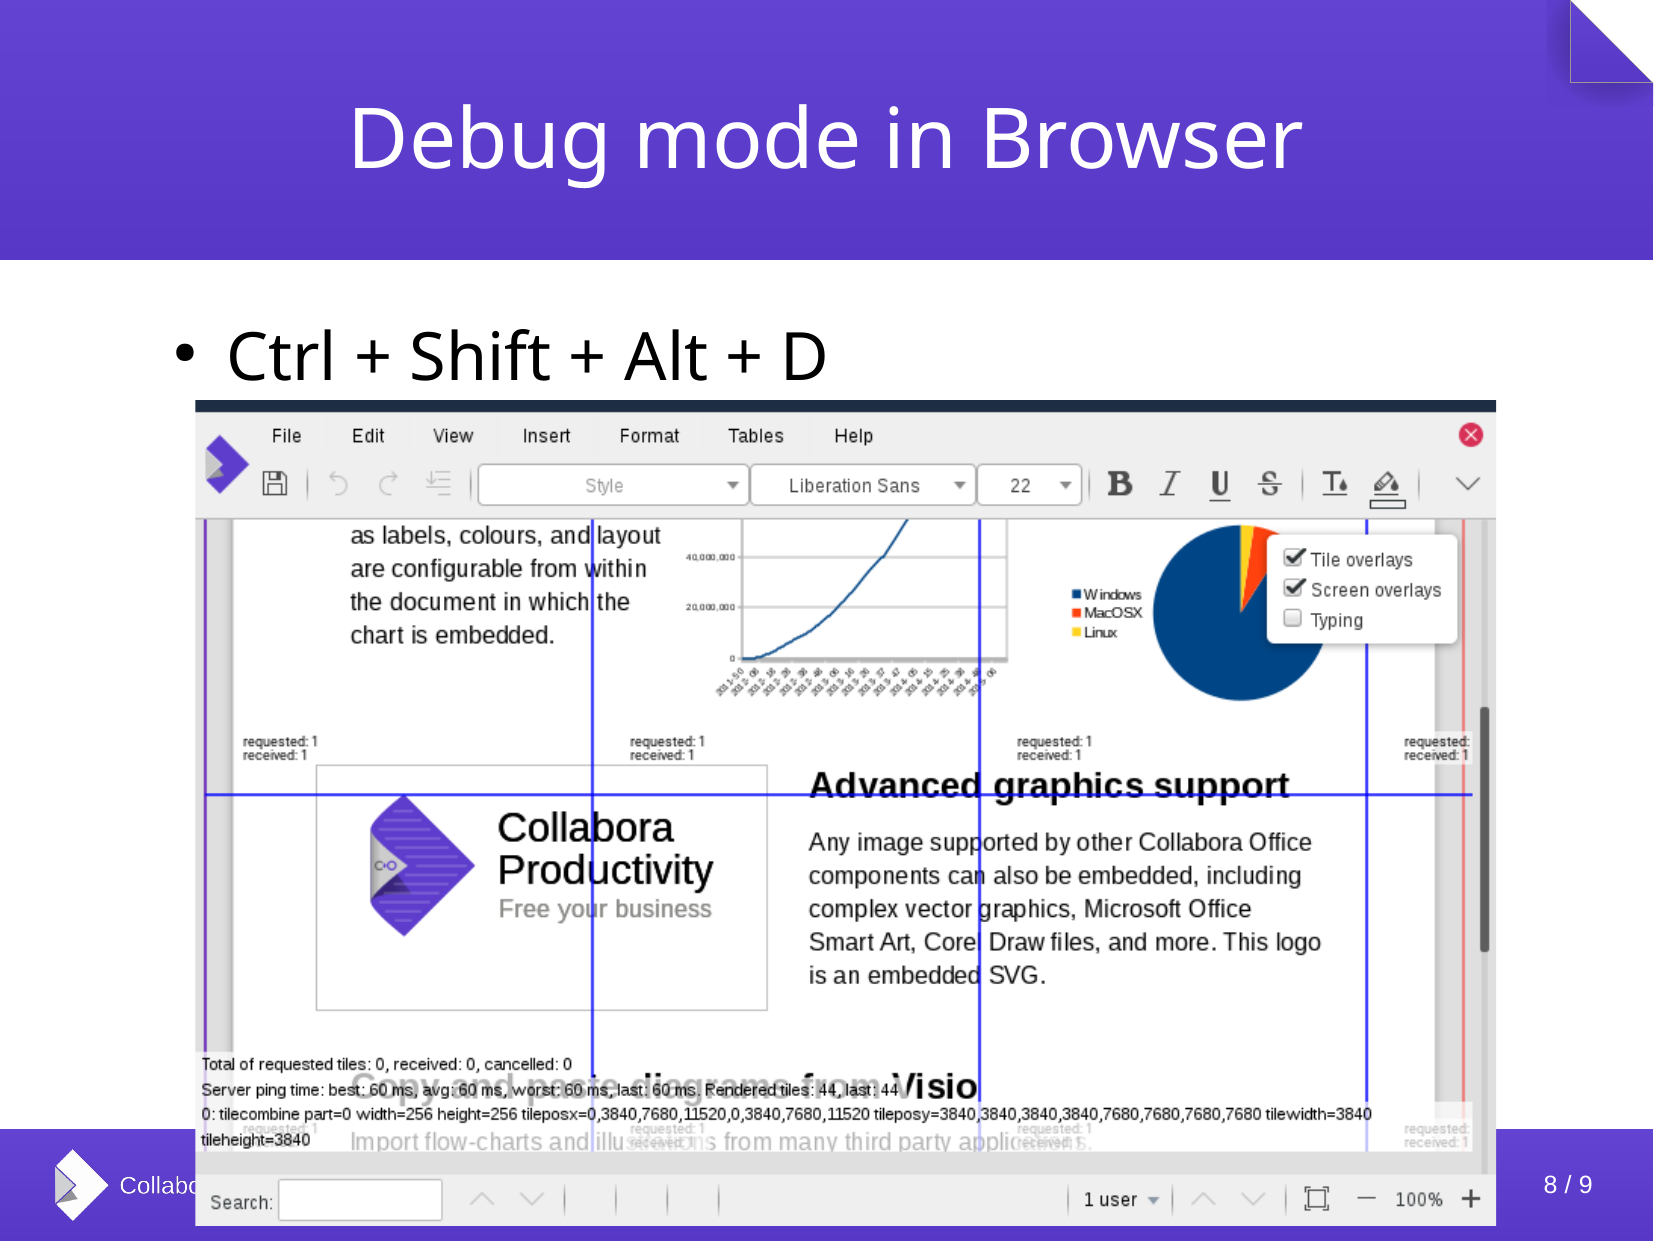

# Debug mode in Browser
Ctrl + Shift + Alt + D